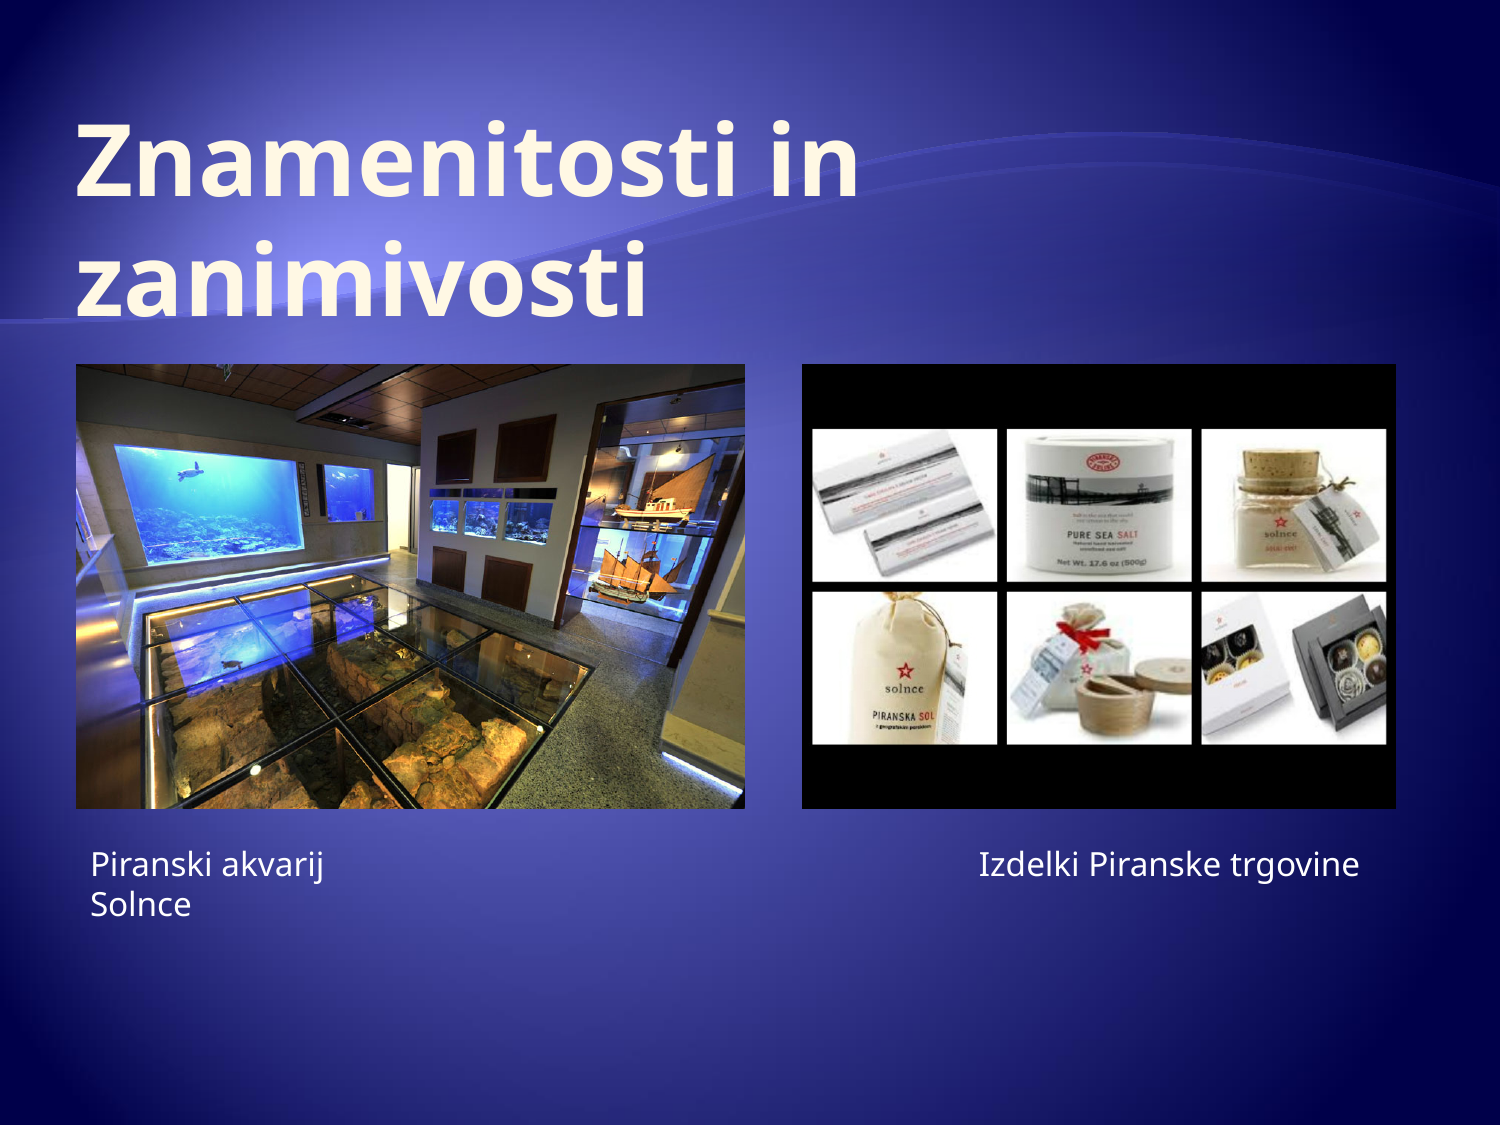

# Znamenitosti in zanimivosti
Piranski akvarij Izdelki Piranske trgovine Solnce